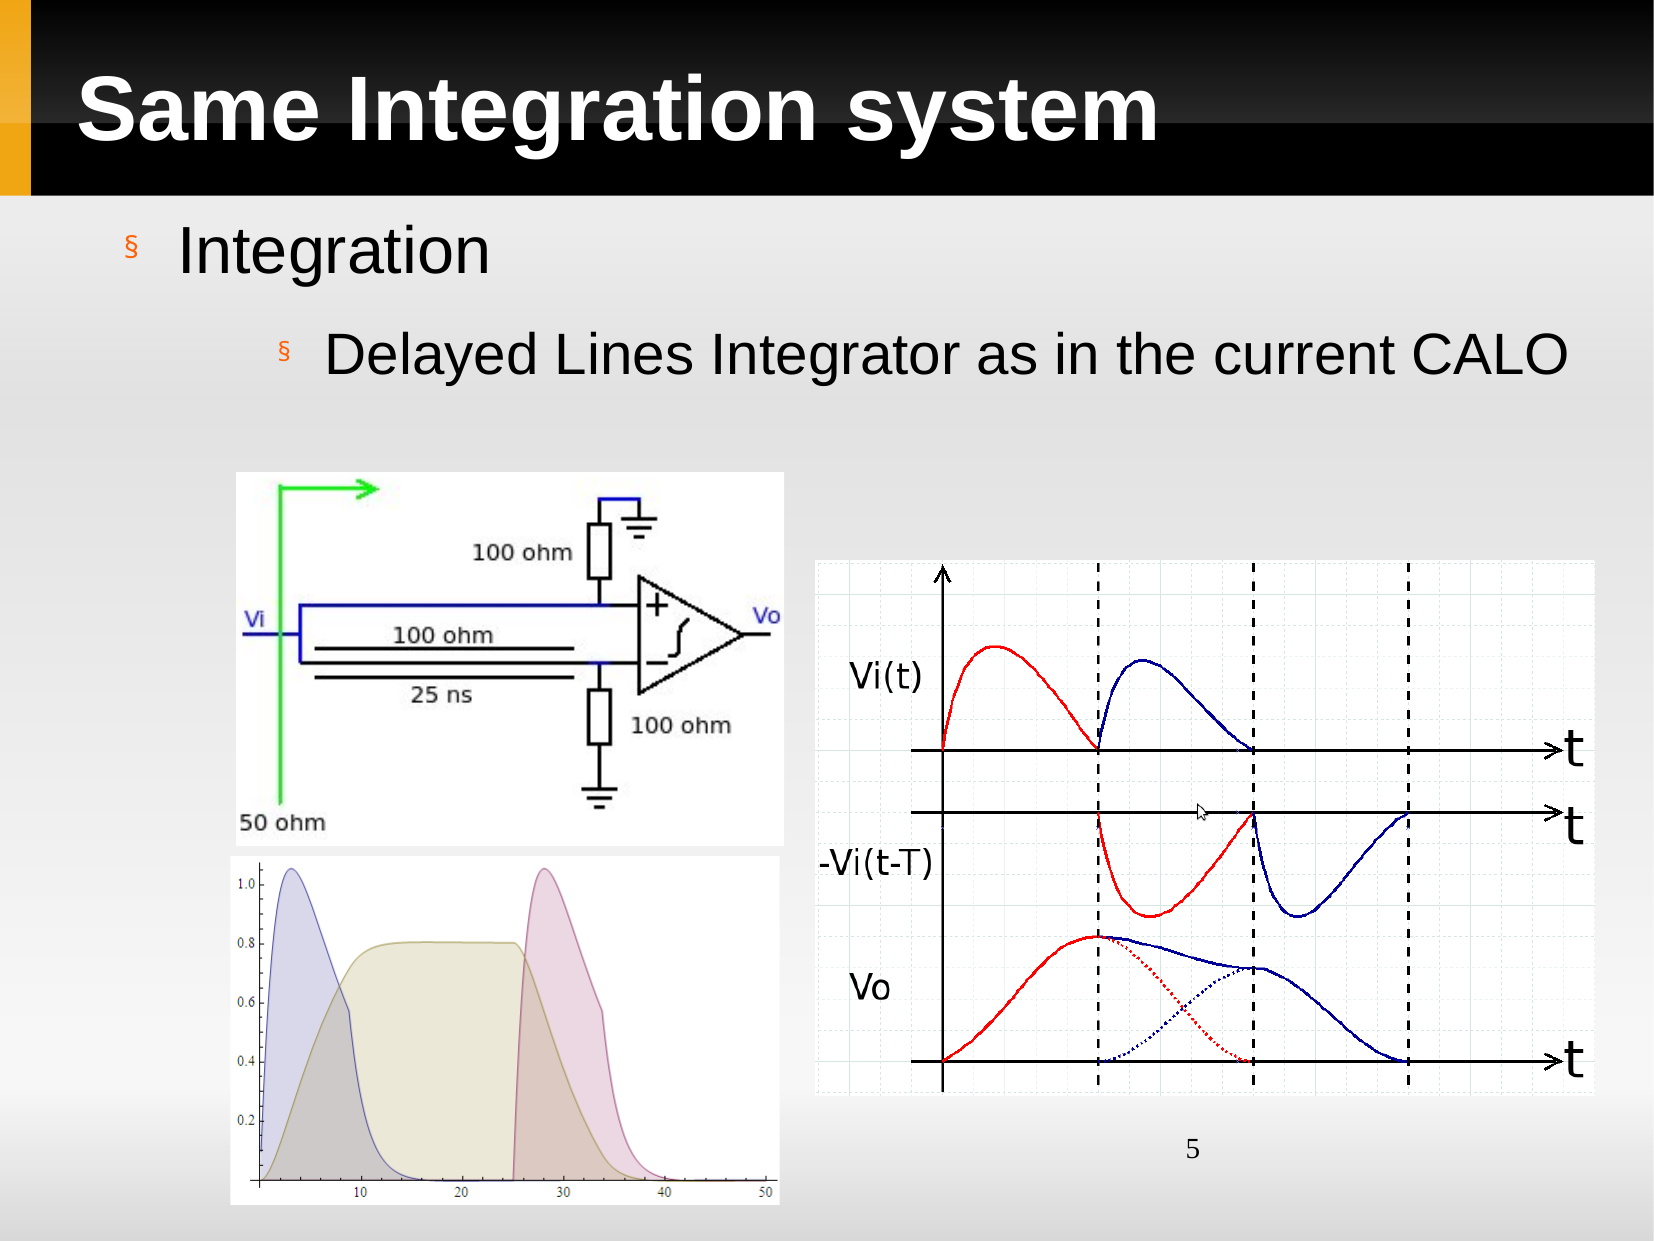

# Same Integration system
Integration
Delayed Lines Integrator as in the current CALO
4